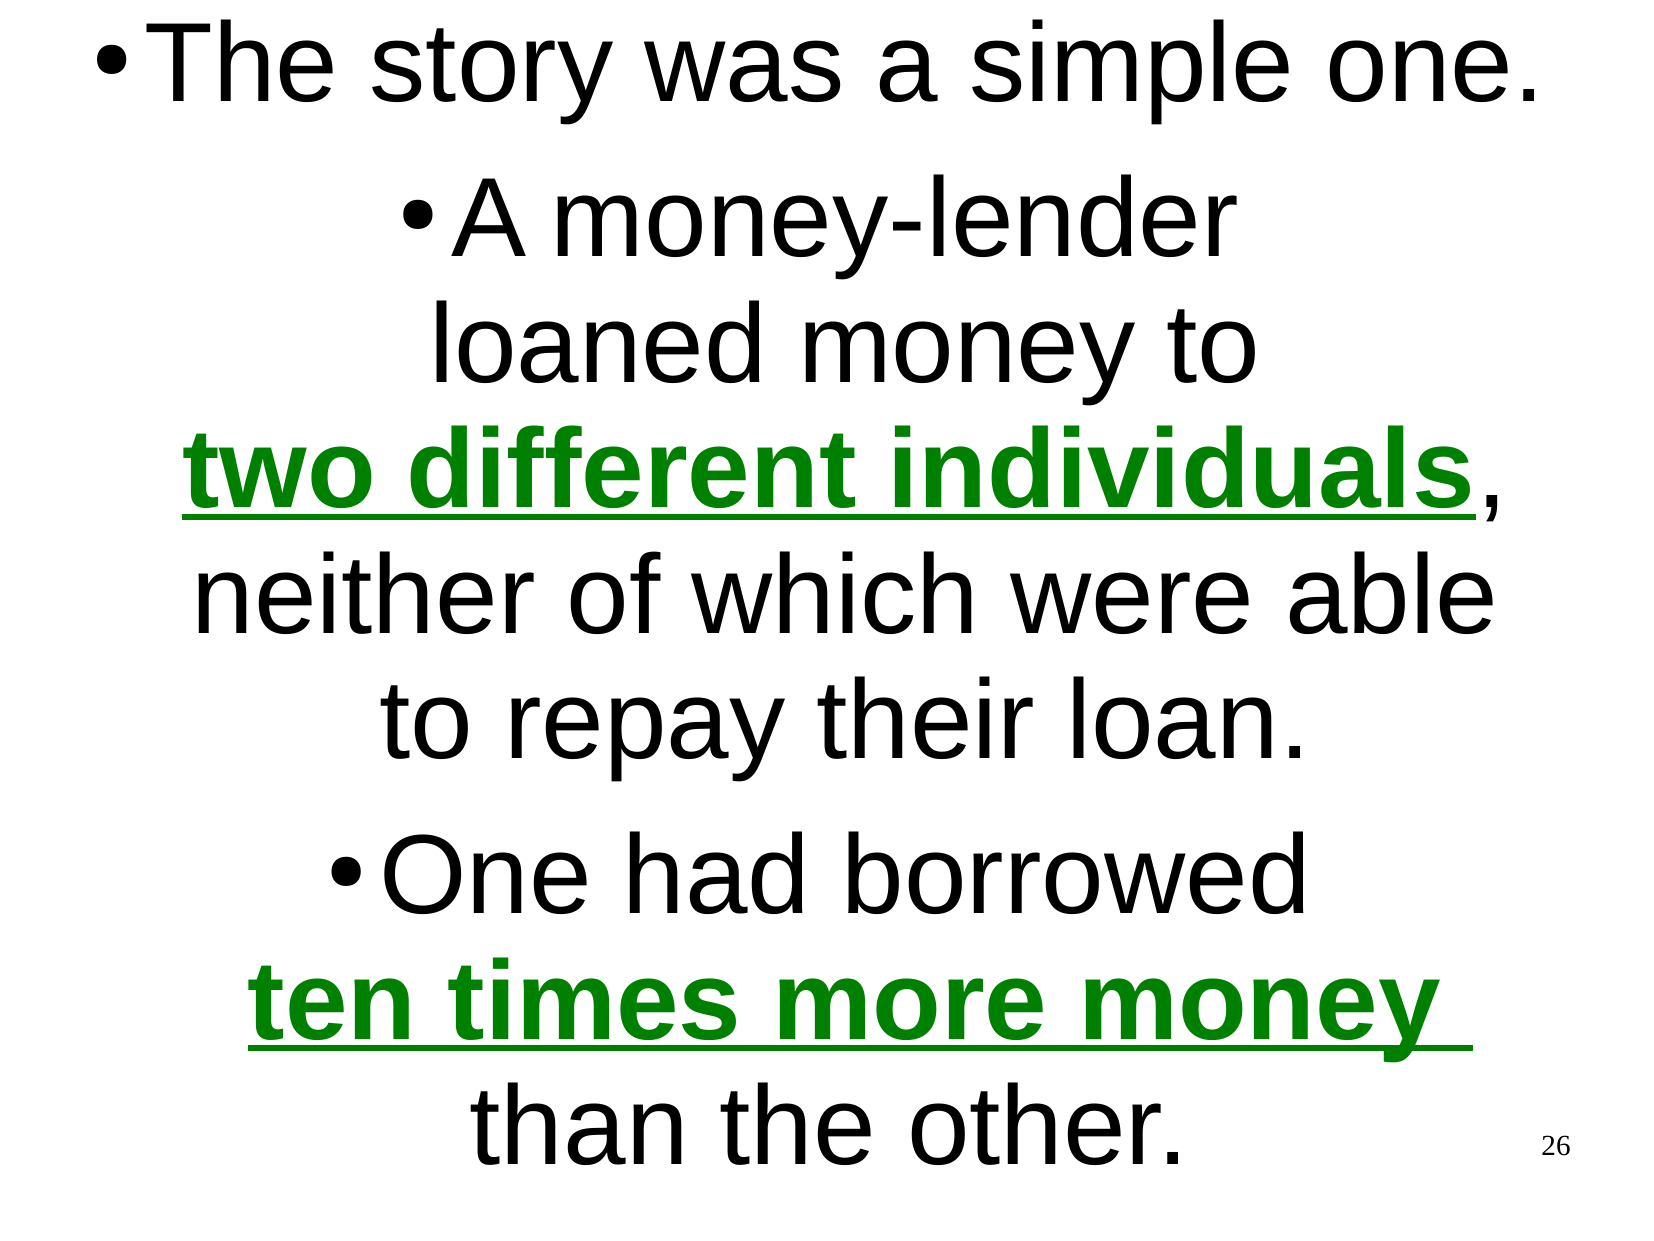

# The story was a simple one.
A money-lender
loaned money to
two different individuals,
neither of which were able
to repay their loan.
One had borrowed
ten times more money
than the other.
26